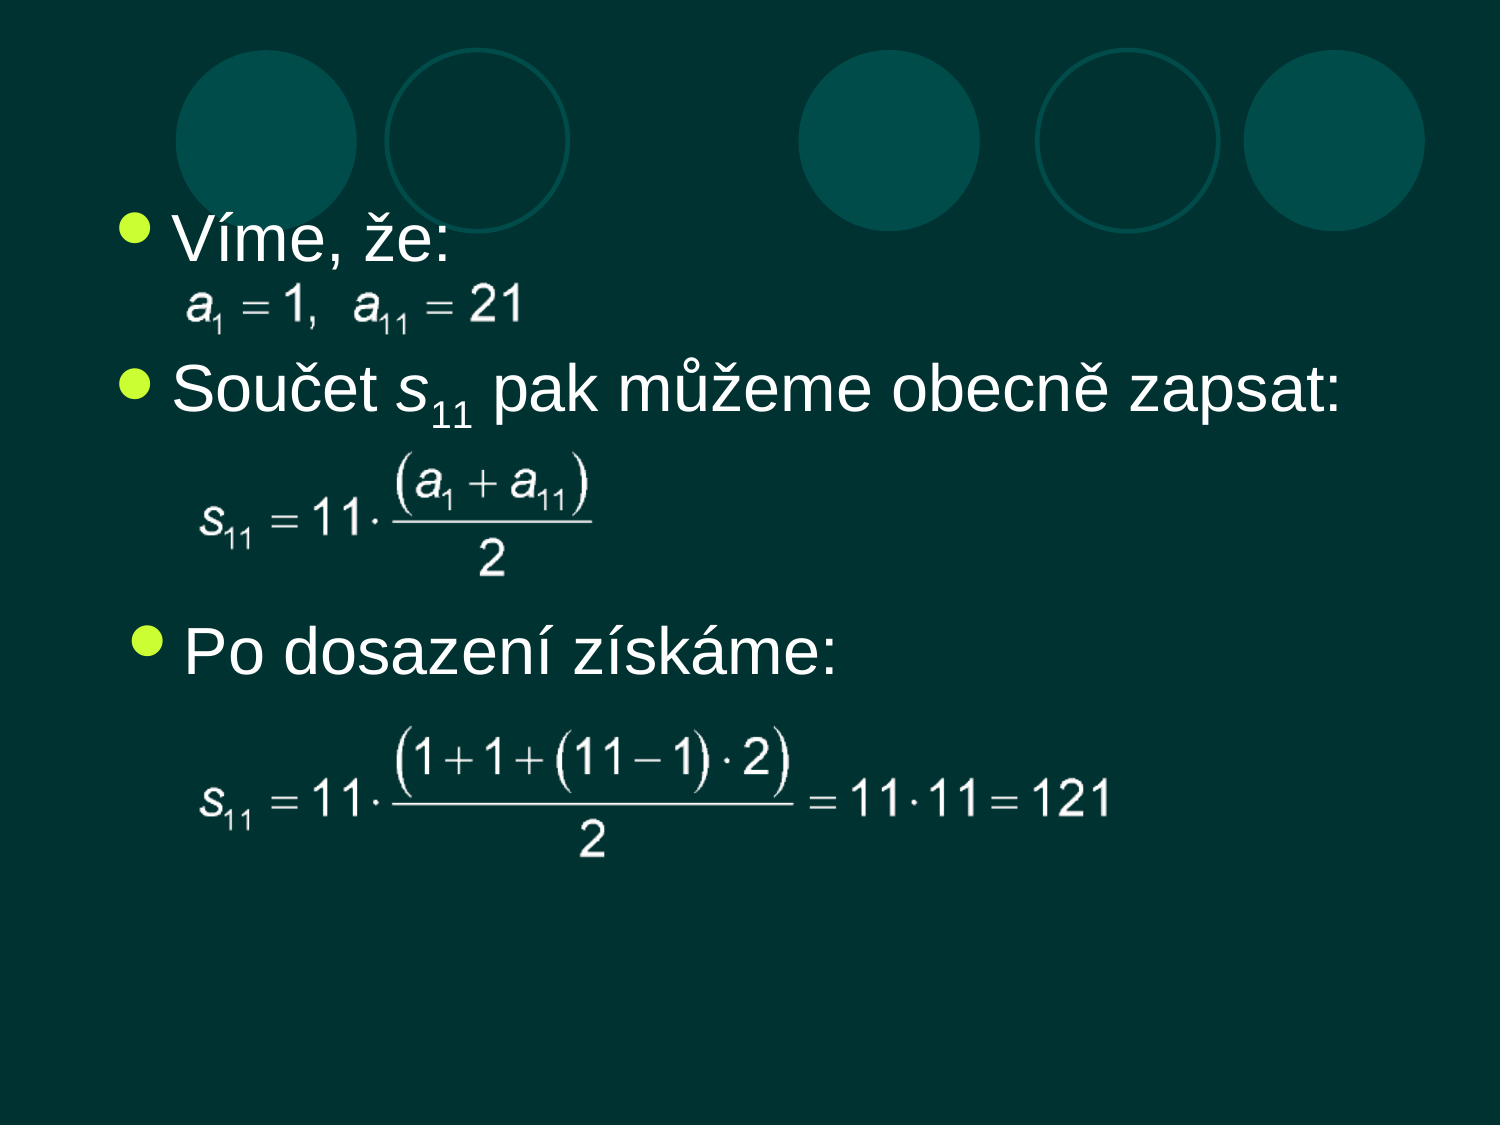

Víme, že:
Součet s11 pak můžeme obecně zapsat:
Po dosazení získáme: